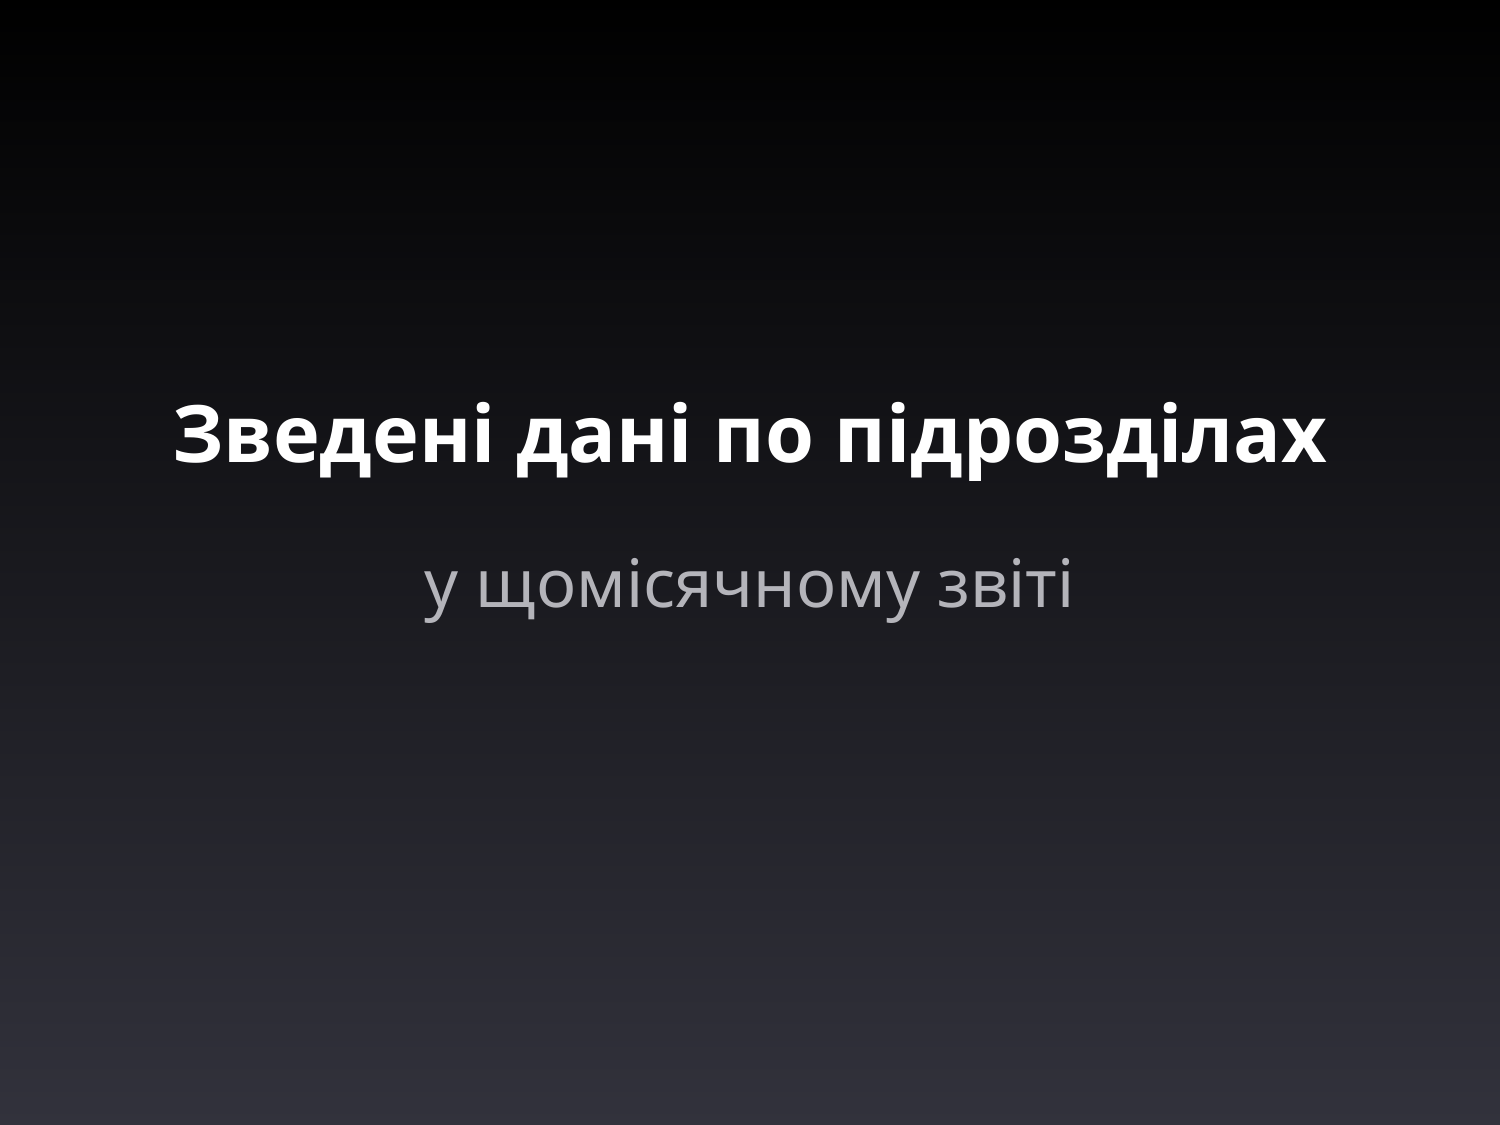

# Зведені дані по підрозділах
у щомісячному звіті